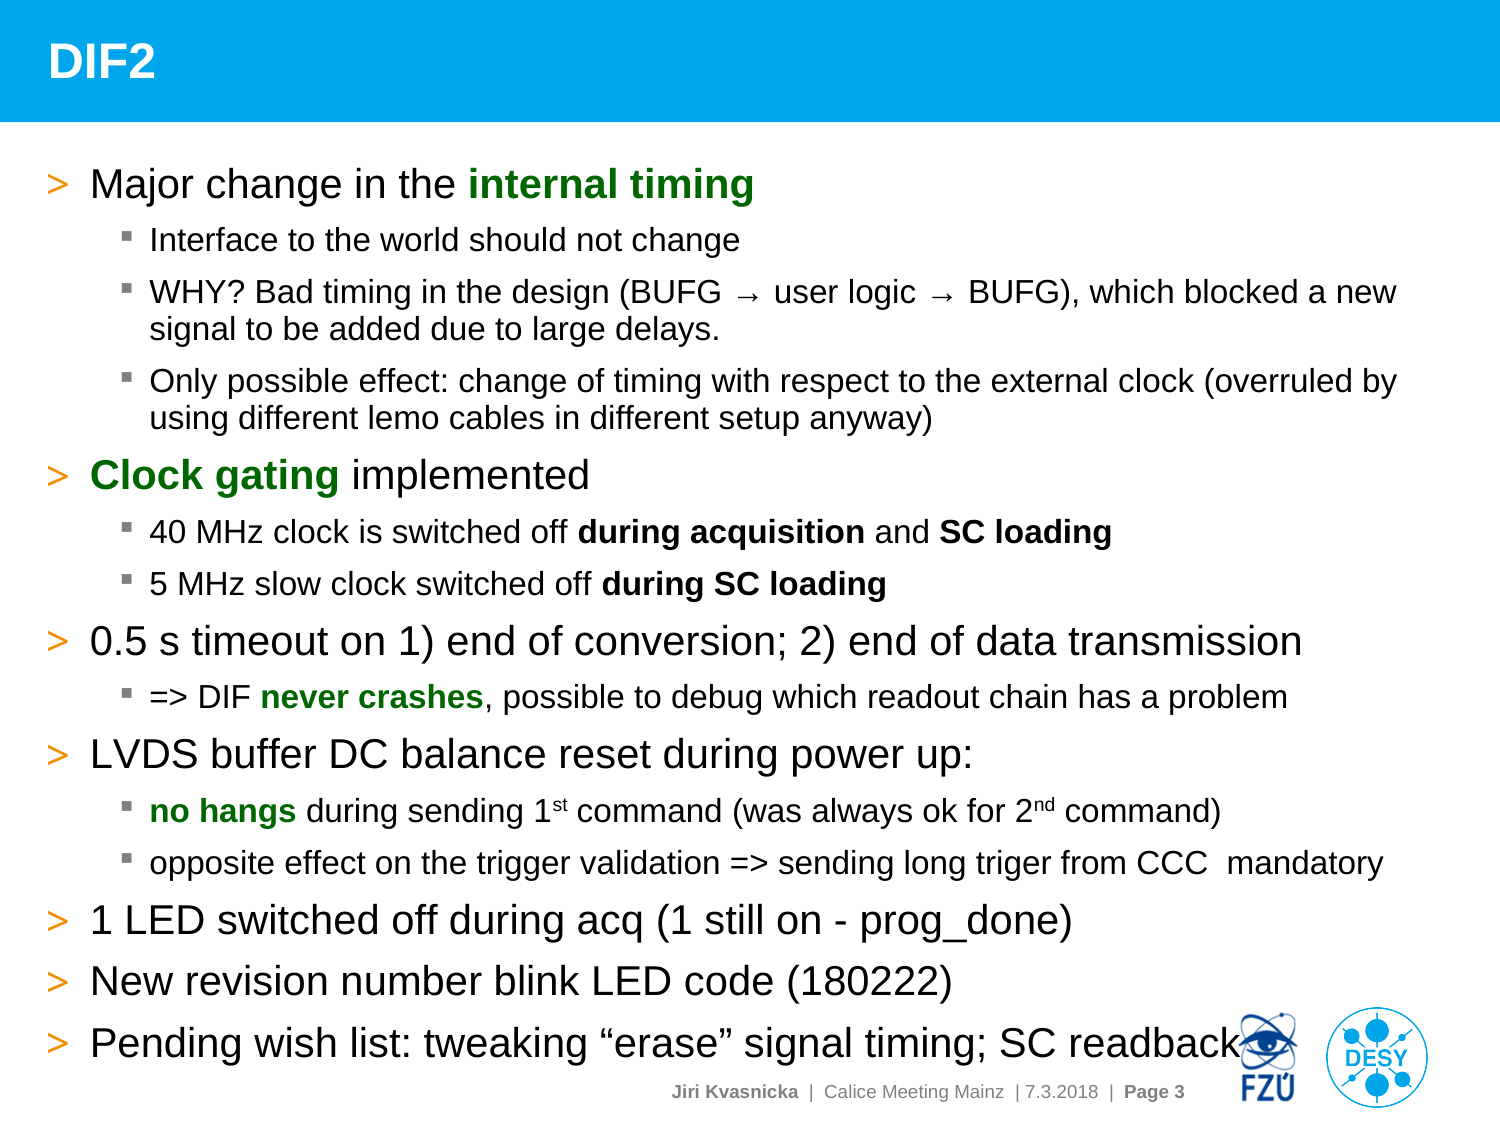

# DIF2
Major change in the internal timing
Interface to the world should not change
WHY? Bad timing in the design (BUFG → user logic → BUFG), which blocked a new signal to be added due to large delays.
Only possible effect: change of timing with respect to the external clock (overruled by using different lemo cables in different setup anyway)
Clock gating implemented
40 MHz clock is switched off during acquisition and SC loading
5 MHz slow clock switched off during SC loading
0.5 s timeout on 1) end of conversion; 2) end of data transmission
=> DIF never crashes, possible to debug which readout chain has a problem
LVDS buffer DC balance reset during power up:
no hangs during sending 1st command (was always ok for 2nd command)
opposite effect on the trigger validation => sending long triger from CCC mandatory
1 LED switched off during acq (1 still on - prog_done)
New revision number blink LED code (180222)
Pending wish list: tweaking “erase” signal timing; SC readback